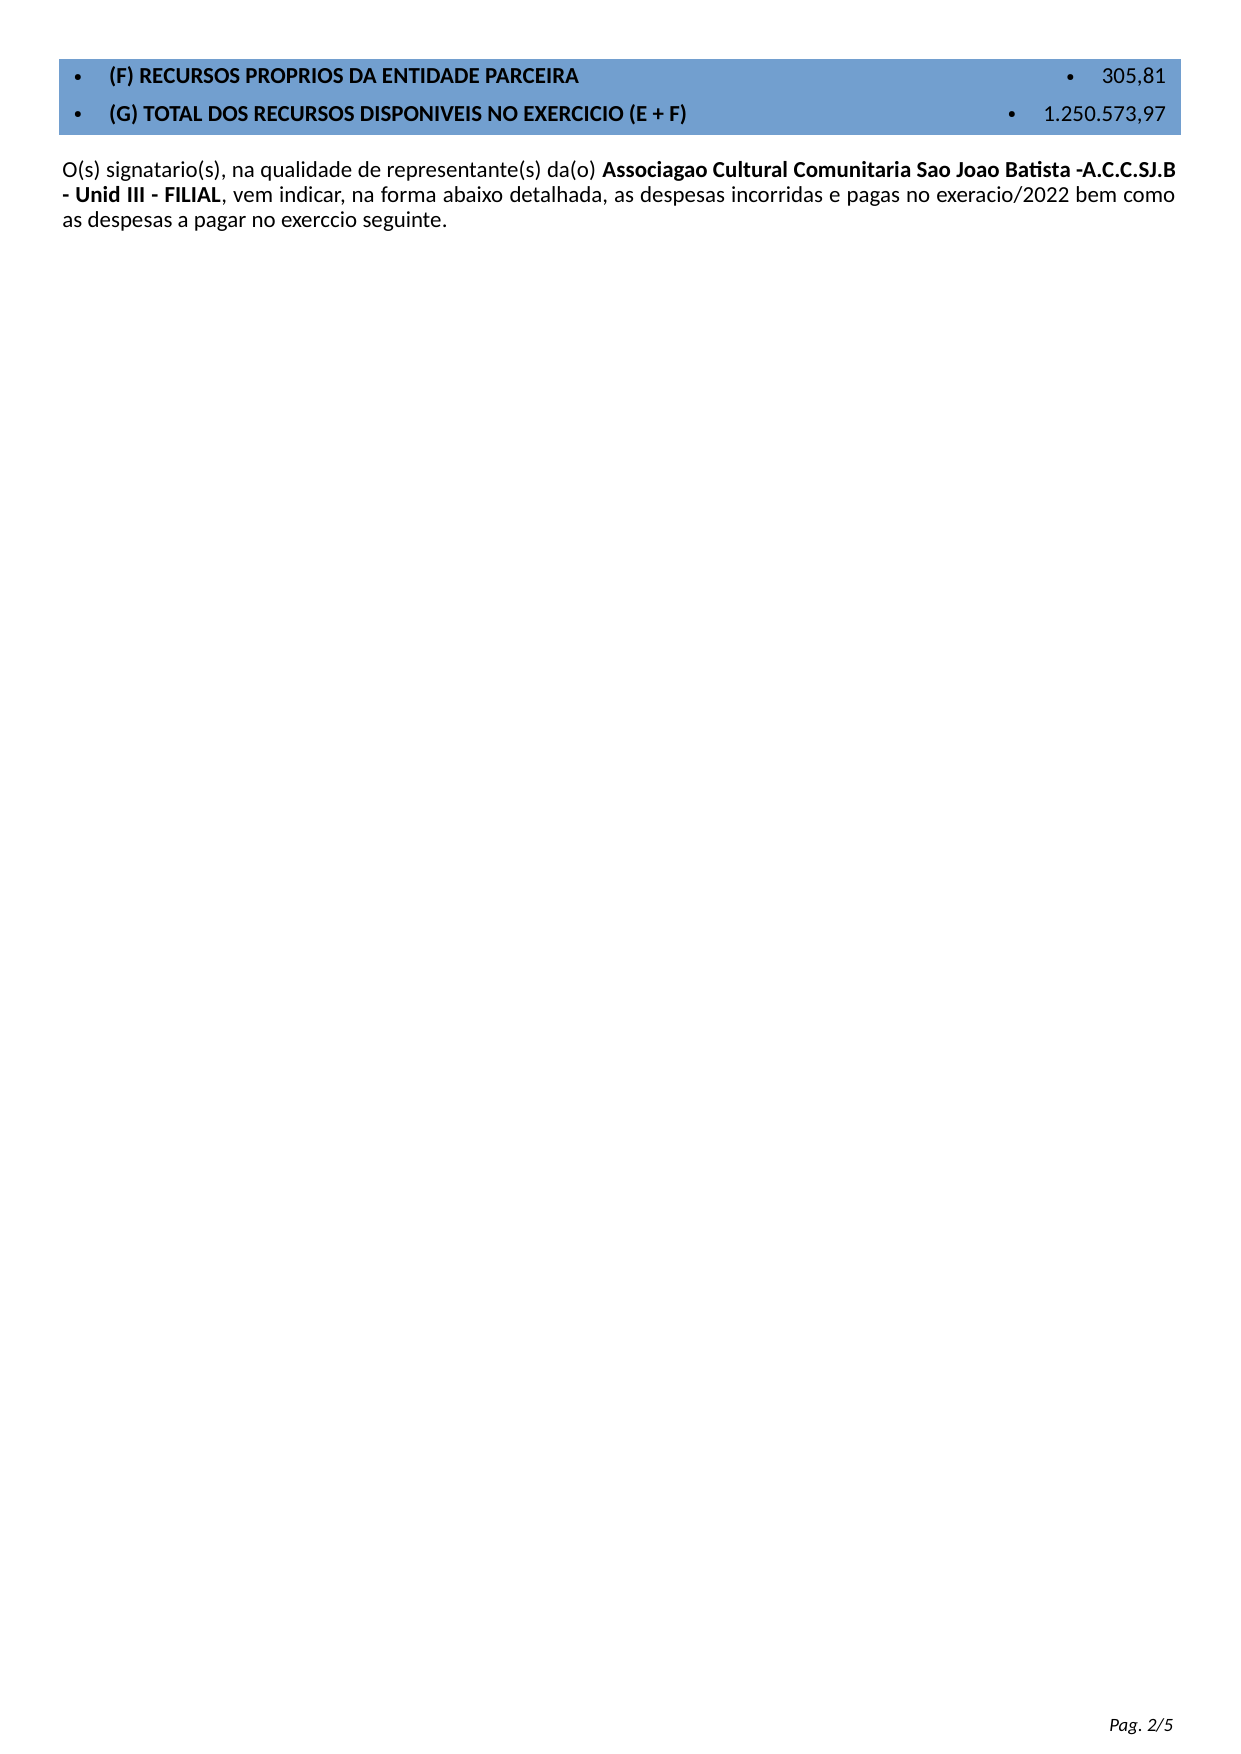

| (F) RECURSOS PROPRIOS DA ENTIDADE PARCEIRA | 305,81 |
| --- | --- |
| (G) TOTAL DOS RECURSOS DISPONIVEIS NO EXERCICIO (E + F) | 1.250.573,97 |
O(s) signatario(s), na qualidade de representante(s) da(o) Associagao Cultural Comunitaria Sao Joao Batista -A.C.C.SJ.B - Unid III - FILIAL, vem indicar, na forma abaixo detalhada, as despesas incorridas e pagas no exeracio/2022 bem como as despesas a pagar no exerccio seguinte.
Pag. 2/5